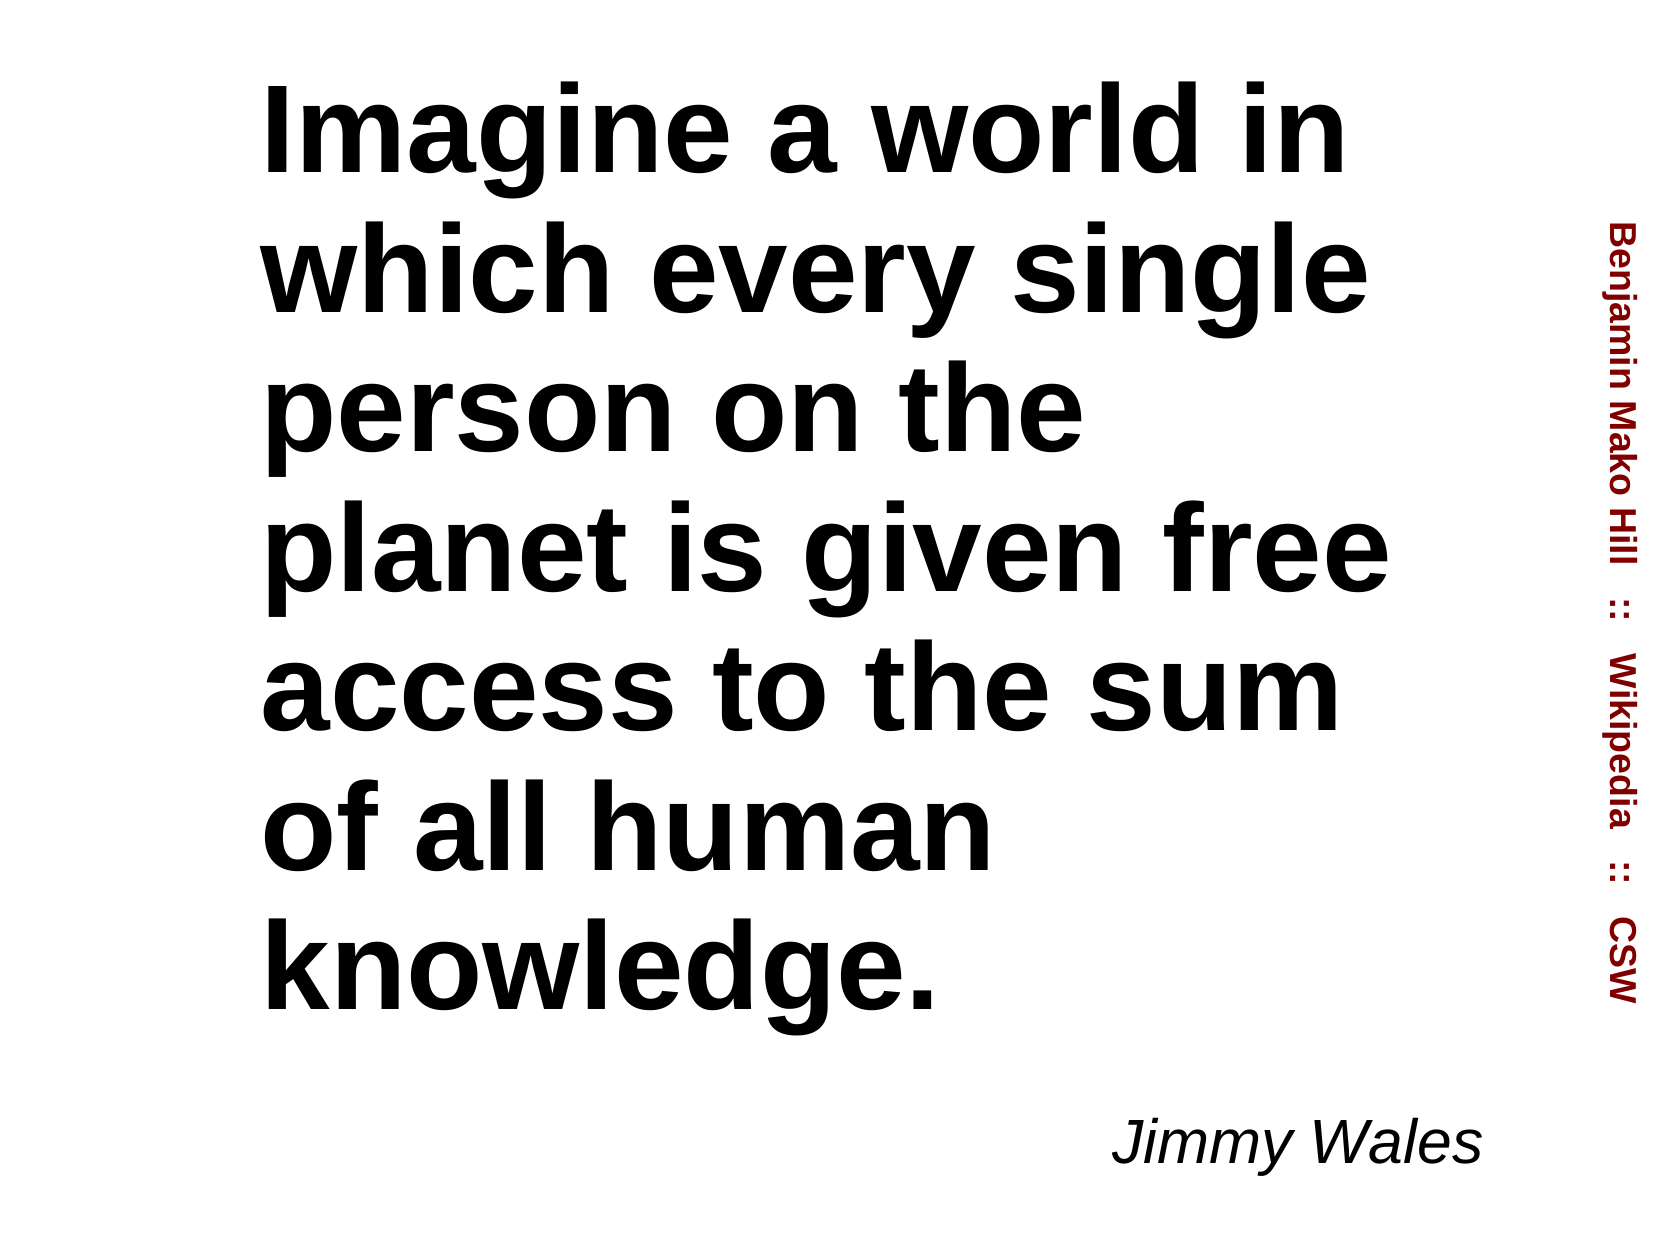

Imagine a world in which every single person on the planet is given free access to the sum of all human knowledge.
Jimmy Wales